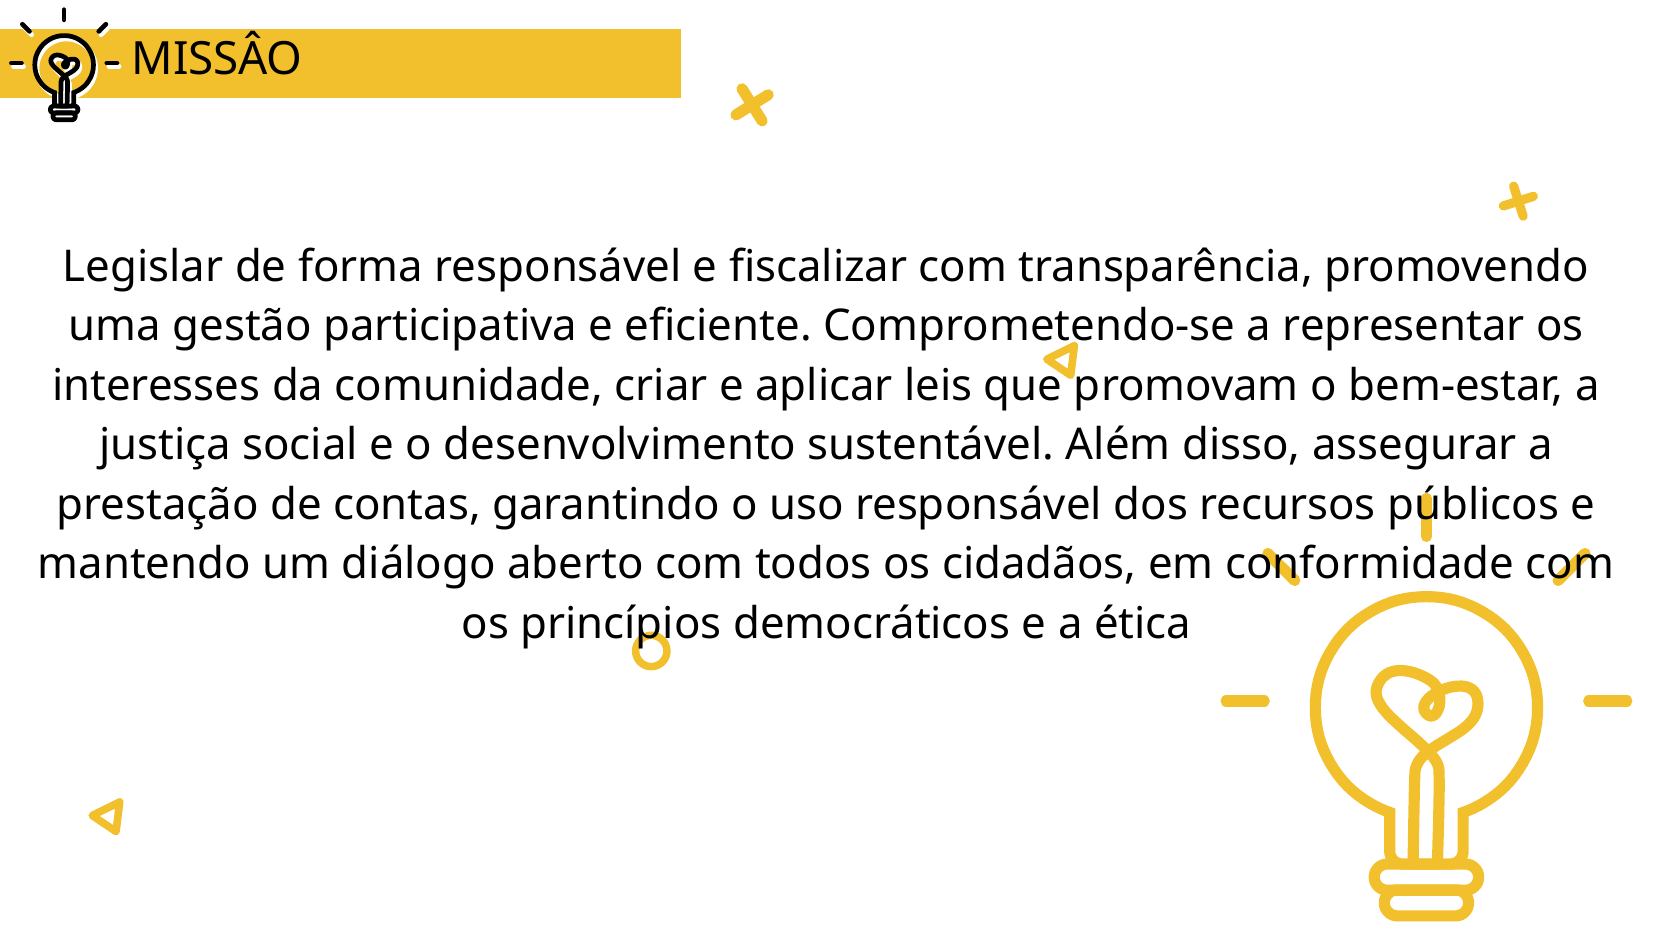

MISSÂO
# Legislar de forma responsável e fiscalizar com transparência, promovendo uma gestão participativa e eficiente. Comprometendo-se a representar os interesses da comunidade, criar e aplicar leis que promovam o bem-estar, a justiça social e o desenvolvimento sustentável. Além disso, assegurar a prestação de contas, garantindo o uso responsável dos recursos públicos e mantendo um diálogo aberto com todos os cidadãos, em conformidade com os princípios democráticos e a ética